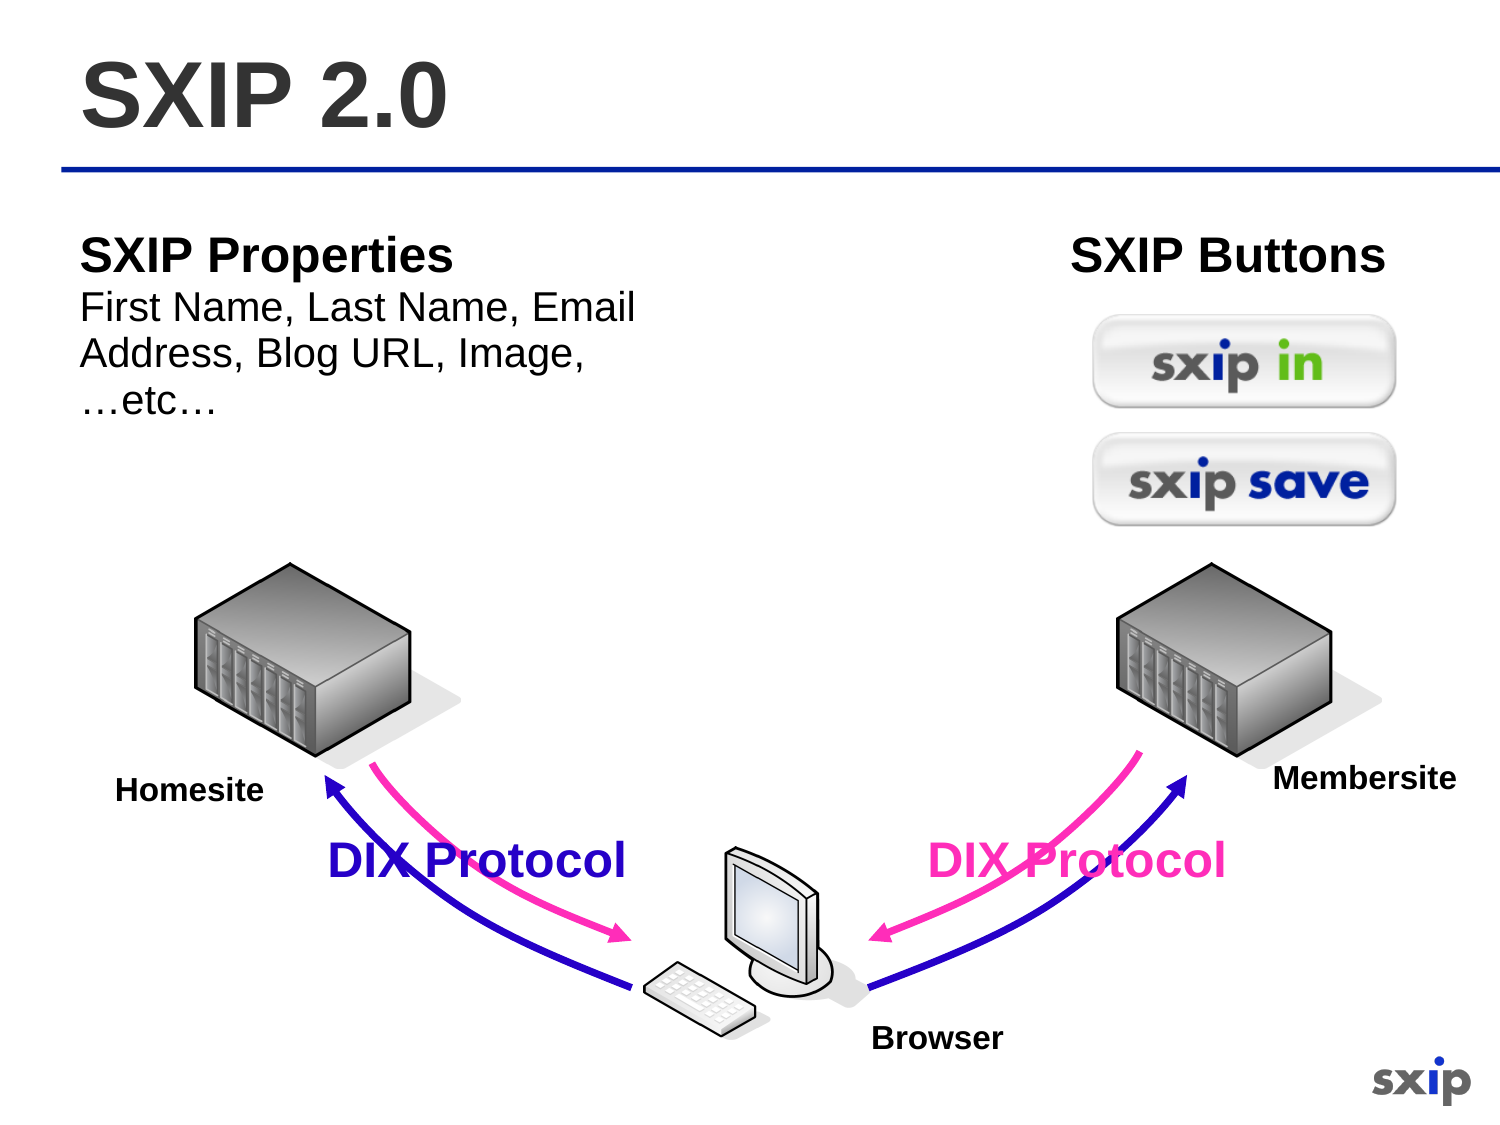

# SXIP 2.0
SXIP Properties
First Name, Last Name, Email Address, Blog URL, Image,
…etc…
SXIP Buttons
Membersite
Homesite
DIX Protocol
DIX Protocol
Browser